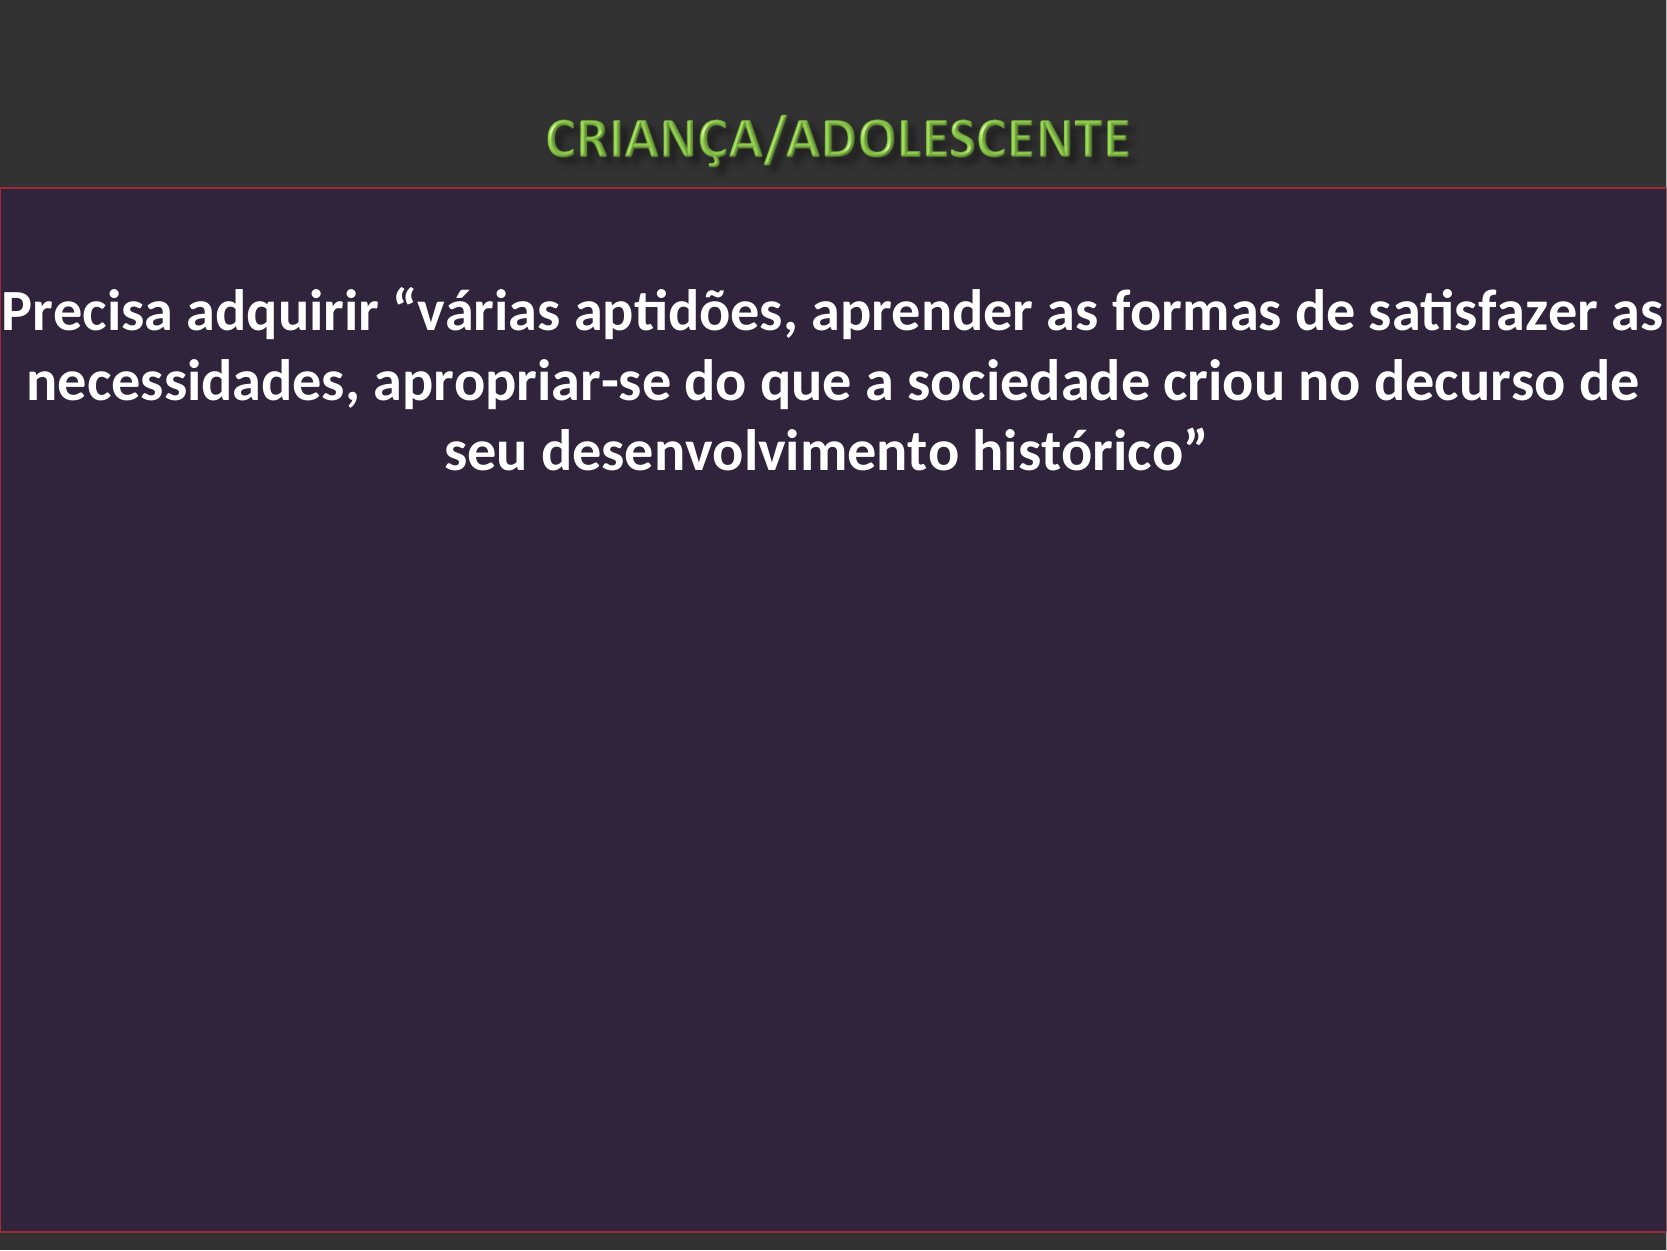

# Precisa adquirir “várias aptidões, aprender as formas de satisfazer as necessidades, apropriar-se do que a sociedade criou no decurso de seu desenvolvimento histórico”